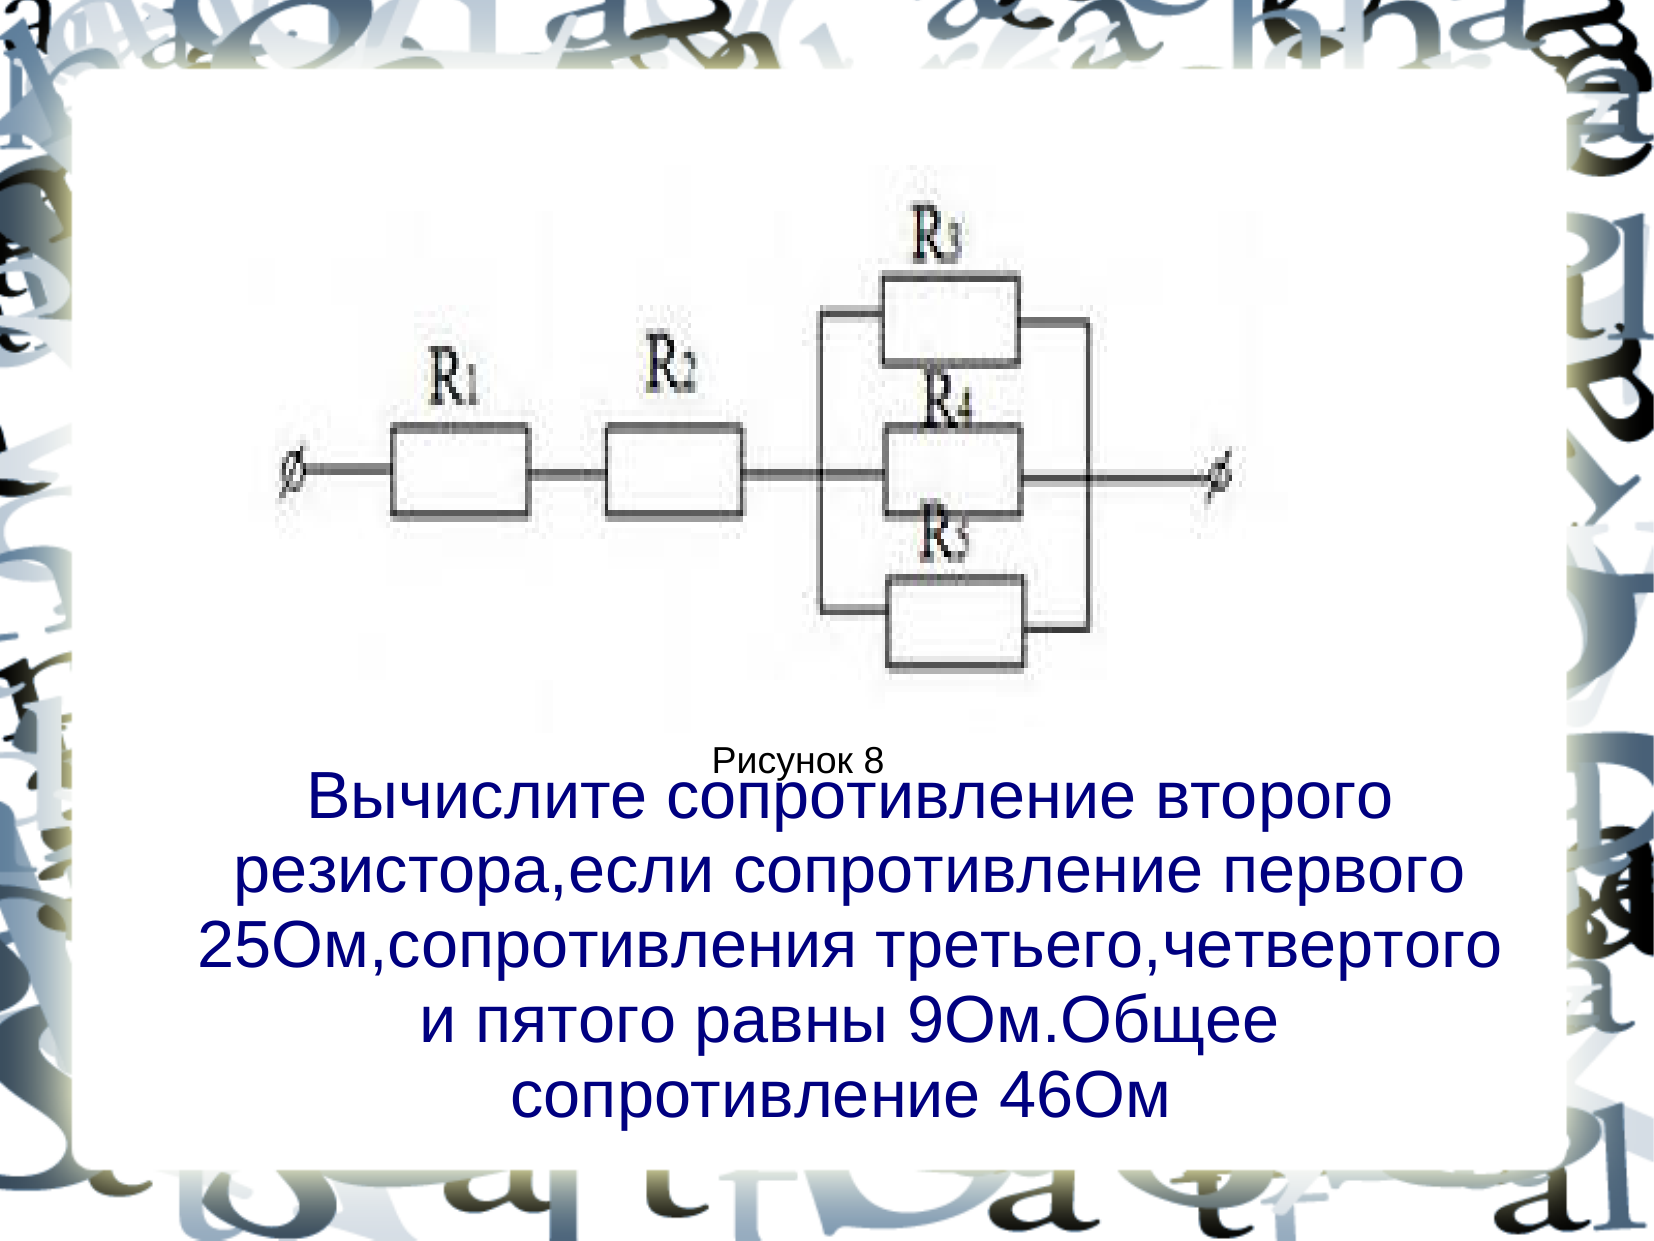

Рисунок 8
# Вычислите сопротивление второго резистора,если сопротивление первого 25Ом,сопротивления третьего,четвертого и пятого равны 9Ом.Общее сопротивление 46Ом